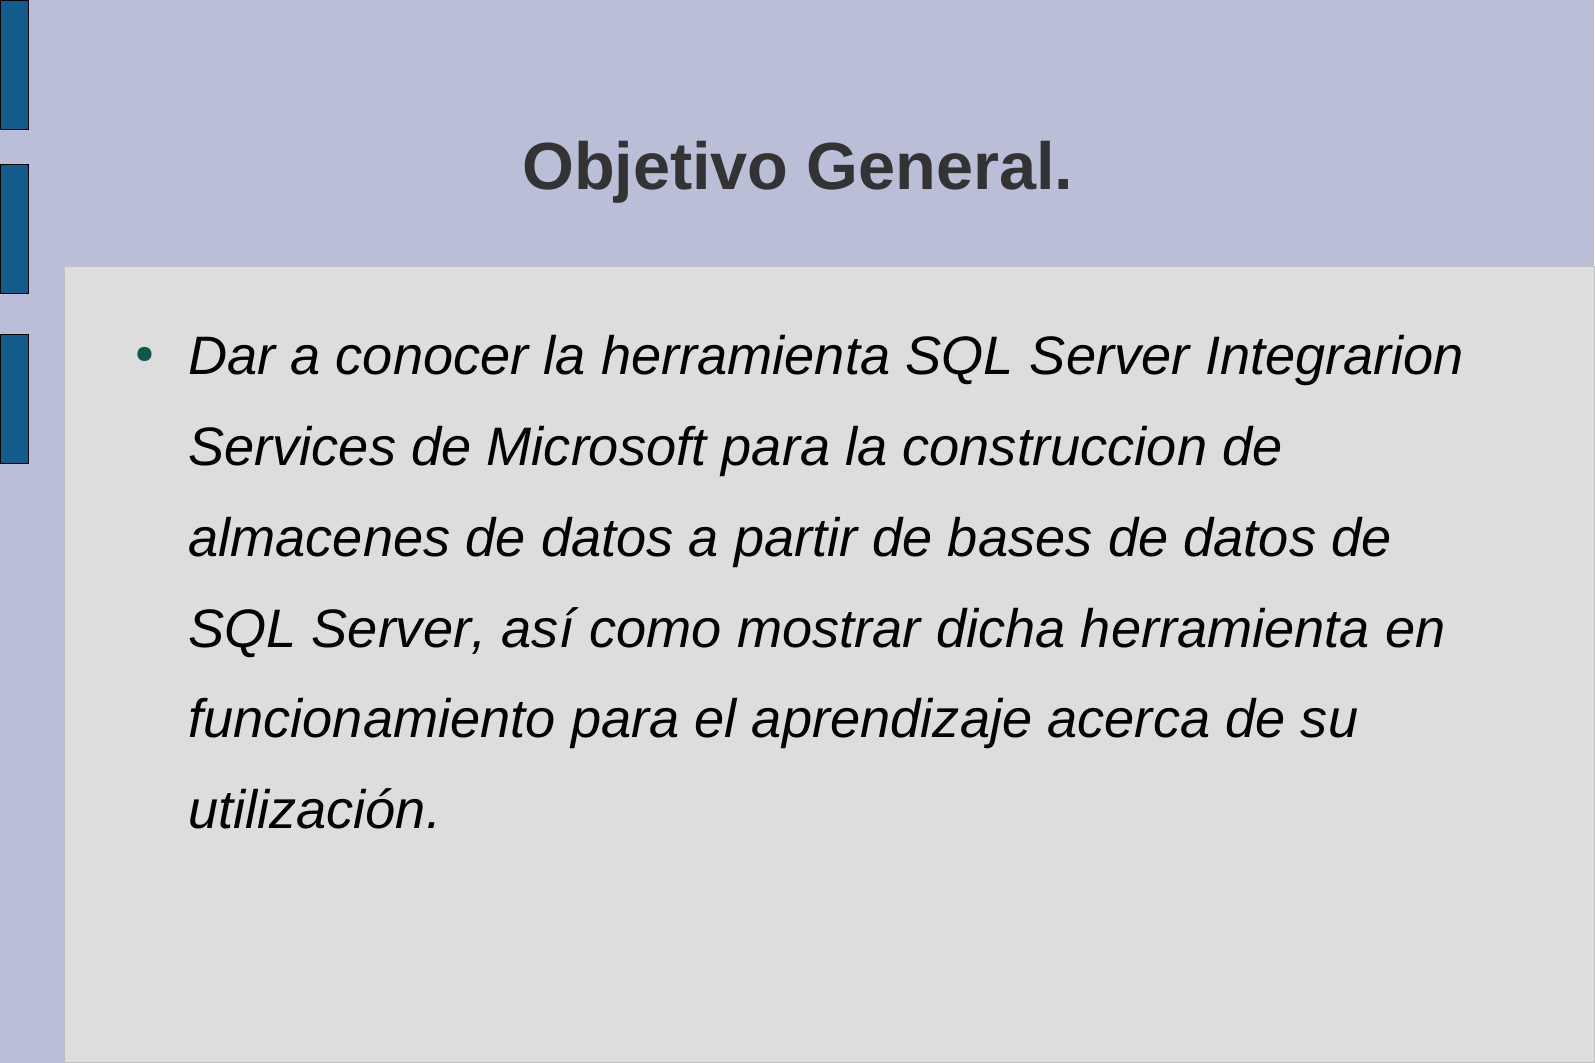

# Objetivo General.
Dar a conocer la herramienta SQL Server Integrarion Services de Microsoft para la construccion de almacenes de datos a partir de bases de datos de SQL Server, así como mostrar dicha herramienta en funcionamiento para el aprendizaje acerca de su utilización.